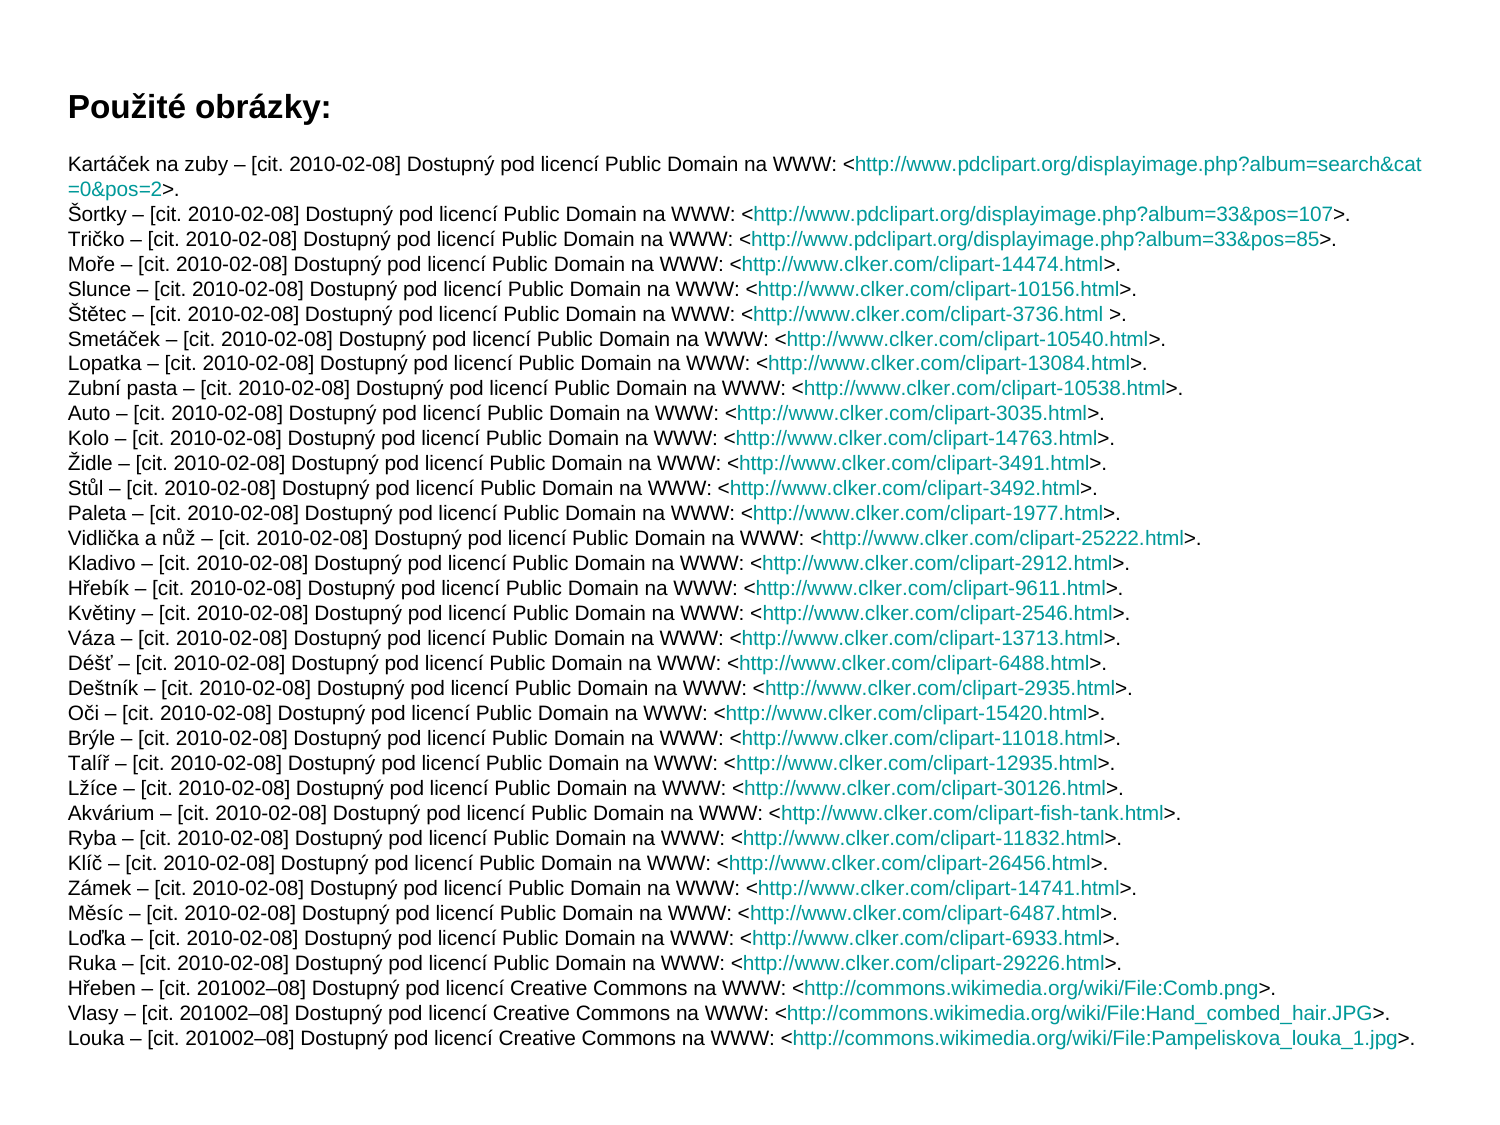

Použité obrázky:
Kartáček na zuby – [cit. 2010-02-08] Dostupný pod licencí Public Domain na WWW: <http://www.pdclipart.org/displayimage.php?album=search&cat=0&pos=2>.
Šortky – [cit. 2010-02-08] Dostupný pod licencí Public Domain na WWW: <http://www.pdclipart.org/displayimage.php?album=33&pos=107>.
Tričko – [cit. 2010-02-08] Dostupný pod licencí Public Domain na WWW: <http://www.pdclipart.org/displayimage.php?album=33&pos=85>.
Moře – [cit. 2010-02-08] Dostupný pod licencí Public Domain na WWW: <http://www.clker.com/clipart-14474.html>.
Slunce – [cit. 2010-02-08] Dostupný pod licencí Public Domain na WWW: <http://www.clker.com/clipart-10156.html>.
Štětec – [cit. 2010-02-08] Dostupný pod licencí Public Domain na WWW: <http://www.clker.com/clipart-3736.html >.
Smetáček – [cit. 2010-02-08] Dostupný pod licencí Public Domain na WWW: <http://www.clker.com/clipart-10540.html>.
Lopatka – [cit. 2010-02-08] Dostupný pod licencí Public Domain na WWW: <http://www.clker.com/clipart-13084.html>.
Zubní pasta – [cit. 2010-02-08] Dostupný pod licencí Public Domain na WWW: <http://www.clker.com/clipart-10538.html>.
Auto – [cit. 2010-02-08] Dostupný pod licencí Public Domain na WWW: <http://www.clker.com/clipart-3035.html>.
Kolo – [cit. 2010-02-08] Dostupný pod licencí Public Domain na WWW: <http://www.clker.com/clipart-14763.html>.
Židle – [cit. 2010-02-08] Dostupný pod licencí Public Domain na WWW: <http://www.clker.com/clipart-3491.html>.
Stůl – [cit. 2010-02-08] Dostupný pod licencí Public Domain na WWW: <http://www.clker.com/clipart-3492.html>.
Paleta – [cit. 2010-02-08] Dostupný pod licencí Public Domain na WWW: <http://www.clker.com/clipart-1977.html>.
Vidlička a nůž – [cit. 2010-02-08] Dostupný pod licencí Public Domain na WWW: <http://www.clker.com/clipart-25222.html>.
Kladivo – [cit. 2010-02-08] Dostupný pod licencí Public Domain na WWW: <http://www.clker.com/clipart-2912.html>.
Hřebík – [cit. 2010-02-08] Dostupný pod licencí Public Domain na WWW: <http://www.clker.com/clipart-9611.html>.
Květiny – [cit. 2010-02-08] Dostupný pod licencí Public Domain na WWW: <http://www.clker.com/clipart-2546.html>.
Váza – [cit. 2010-02-08] Dostupný pod licencí Public Domain na WWW: <http://www.clker.com/clipart-13713.html>.
Déšť – [cit. 2010-02-08] Dostupný pod licencí Public Domain na WWW: <http://www.clker.com/clipart-6488.html>.
Deštník – [cit. 2010-02-08] Dostupný pod licencí Public Domain na WWW: <http://www.clker.com/clipart-2935.html>.
Oči – [cit. 2010-02-08] Dostupný pod licencí Public Domain na WWW: <http://www.clker.com/clipart-15420.html>.
Brýle – [cit. 2010-02-08] Dostupný pod licencí Public Domain na WWW: <http://www.clker.com/clipart-11018.html>.
Talíř – [cit. 2010-02-08] Dostupný pod licencí Public Domain na WWW: <http://www.clker.com/clipart-12935.html>.
Lžíce – [cit. 2010-02-08] Dostupný pod licencí Public Domain na WWW: <http://www.clker.com/clipart-30126.html>.
Akvárium – [cit. 2010-02-08] Dostupný pod licencí Public Domain na WWW: <http://www.clker.com/clipart-fish-tank.html>.
Ryba – [cit. 2010-02-08] Dostupný pod licencí Public Domain na WWW: <http://www.clker.com/clipart-11832.html>.
Klíč – [cit. 2010-02-08] Dostupný pod licencí Public Domain na WWW: <http://www.clker.com/clipart-26456.html>.
Zámek – [cit. 2010-02-08] Dostupný pod licencí Public Domain na WWW: <http://www.clker.com/clipart-14741.html>.
Měsíc – [cit. 2010-02-08] Dostupný pod licencí Public Domain na WWW: <http://www.clker.com/clipart-6487.html>.
Loďka – [cit. 2010-02-08] Dostupný pod licencí Public Domain na WWW: <http://www.clker.com/clipart-6933.html>.
Ruka – [cit. 2010-02-08] Dostupný pod licencí Public Domain na WWW: <http://www.clker.com/clipart-29226.html>.
Hřeben – [cit. 201002–08] Dostupný pod licencí Creative Commons na WWW: <http://commons.wikimedia.org/wiki/File:Comb.png>.
Vlasy – [cit. 201002–08] Dostupný pod licencí Creative Commons na WWW: <http://commons.wikimedia.org/wiki/File:Hand_combed_hair.JPG>.
Louka – [cit. 201002–08] Dostupný pod licencí Creative Commons na WWW: <http://commons.wikimedia.org/wiki/File:Pampeliskova_louka_1.jpg>.